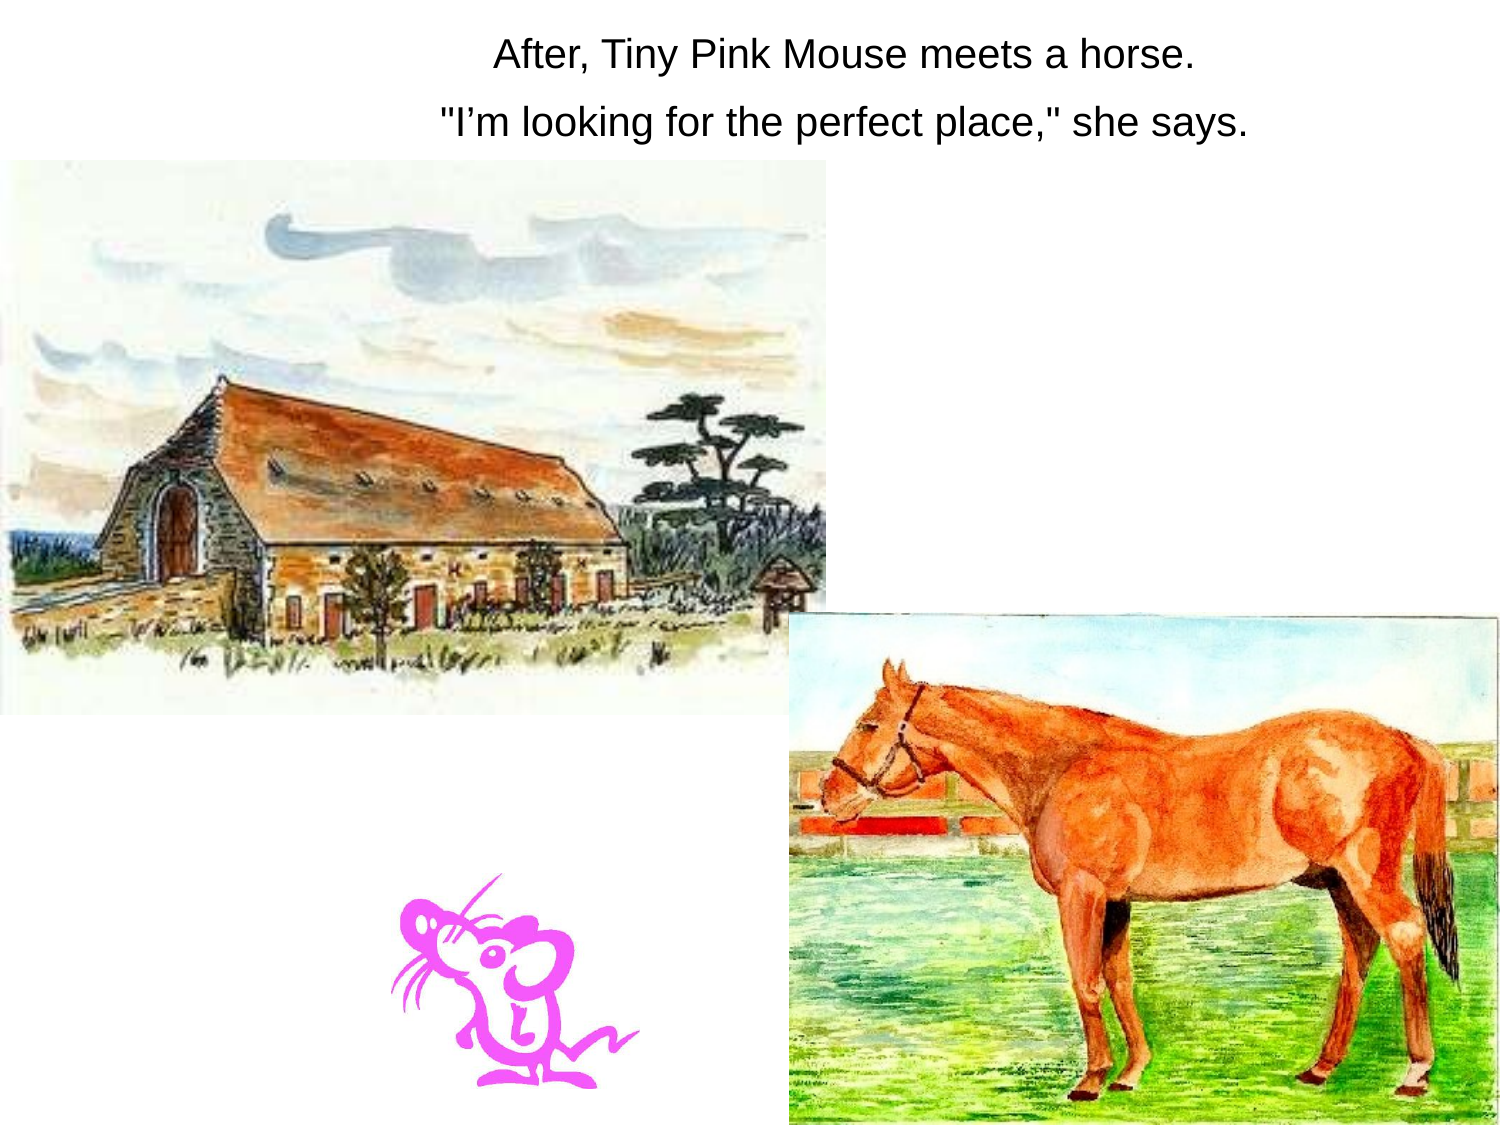

After, Tiny Pink Mouse meets a horse.
"I’m looking for the perfect place," she says.